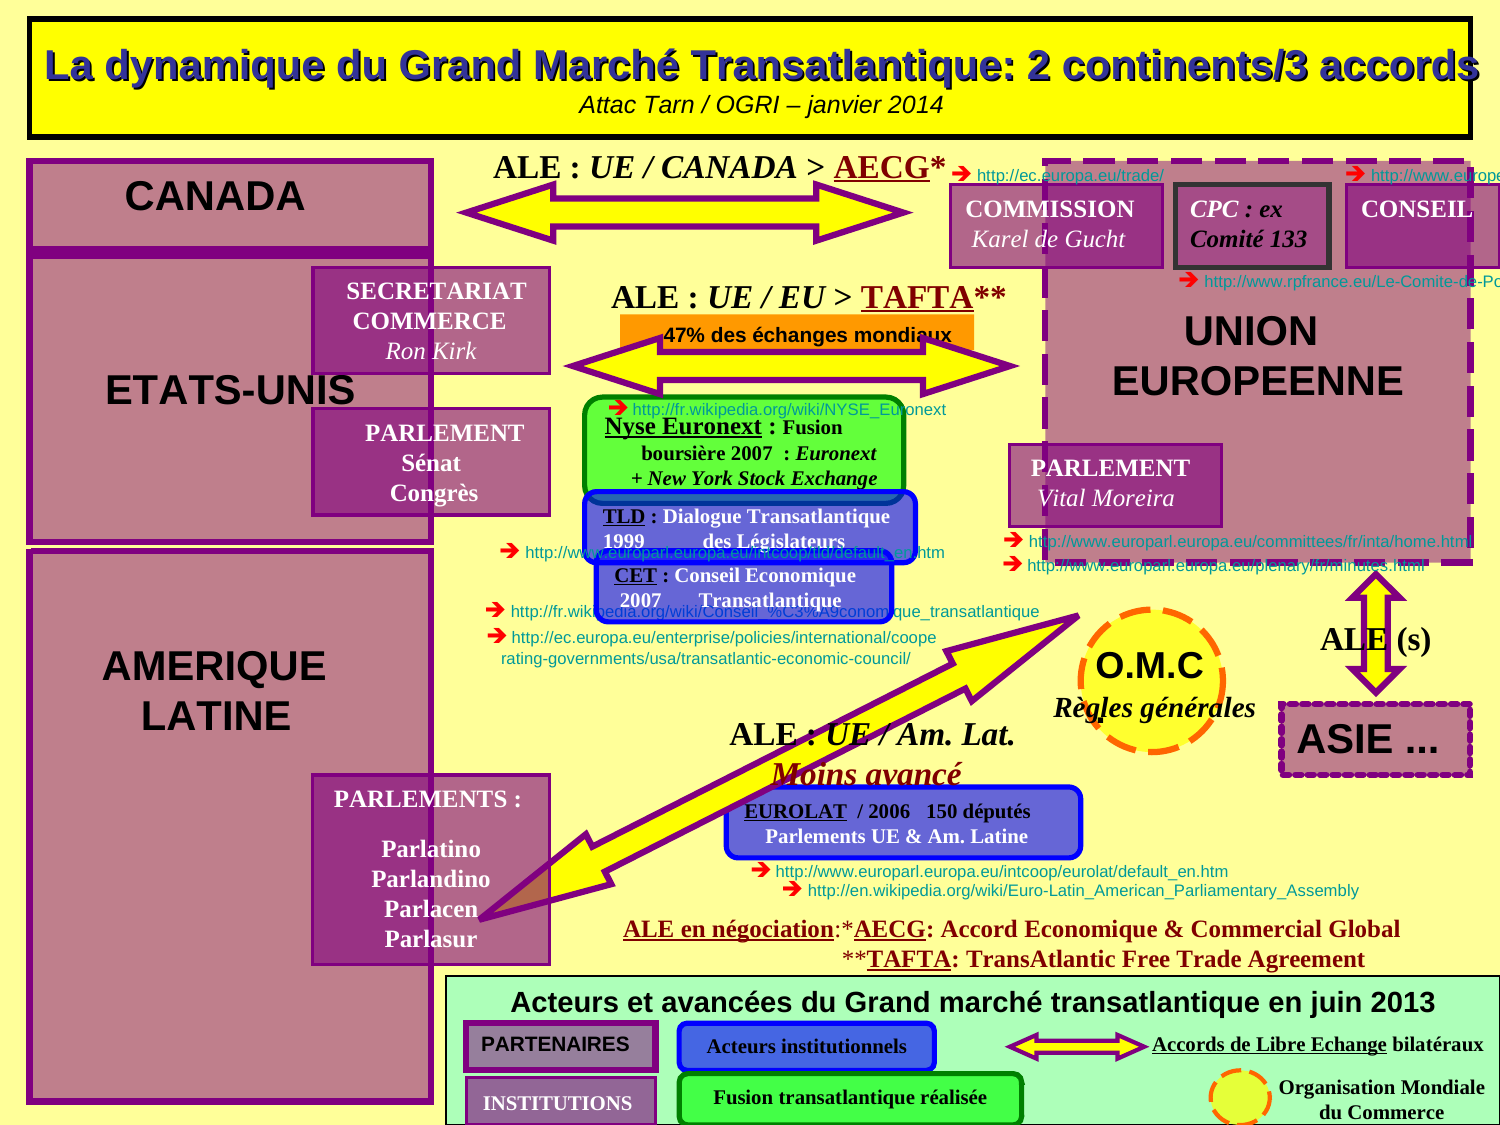

La dynamique du Grand Marché Transatlantique: 2 continents/3 accords
Attac Tarn / OGRI – janvier 2014
ALE : UE / CANADA > AECG*
 CANADA
  http://ec.europa.eu/trade/
 UNION
EUROPEENNE
 http://www.european-council.europa.eu/home-page.aspx?lang=fr
COMMISSION
 Karel de Gucht
CPC : ex
Comité 133
CONSEIL
ETATS-UNIS
 SECRETARIAT
 COMMERCE
Ron Kirk
ALE : UE / EU > TAFTA**
 http://www.rpfrance.eu/Le-Comite-de-Politique-Commerciale.html
 47% des échanges mondiaux
 http://fr.wikipedia.org/wiki/NYSE_Euronext
Nyse Euronext : Fusion
 boursière 2007 : Euronext
 + New York Stock Exchange
 PARLEMENT
Sénat
 Congrès
 PARLEMENT
 Vital Moreira
TLD : Dialogue Transatlantique
1999 des Législateurs
 http://www.europarl.europa.eu/committees/fr/inta/home.html
  http://www.europarl.europa.eu/intcoop/tld/default_en.htm
 AMERIQUE
 LATINE
CET : Conseil Economique
 2007 Transatlantique
 http://www.europarl.europa.eu/plenary/fr/minutes.html
 http://fr.wikipedia.org/wiki/Conseil_%C3%A9conomique_transatlantique
ALE (s)
  http://ec.europa.eu/enterprise/policies/international/coope
rating-governments/usa/transatlantic-economic-council/
O.M.C.
Règles générales
ALE : UE / Am. Lat.
 Moins avancé
ASIE ...
 PARLEMENTS :
Parlatino
Parlandino
Parlacen
Parlasur
EUROLAT / 2006 150 députés
 Parlements UE & Am. Latine
 http://www.europarl.europa.eu/intcoop/eurolat/default_en.htm
  http://en.wikipedia.org/wiki/Euro-Latin_American_Parliamentary_Assembly
 ALE en négociation:*AECG: Accord Economique & Commercial Global
 **TAFTA: TransAtlantic Free Trade Agreement
 Acteurs et avancées du Grand marché transatlantique en juin 2013
PARTENAIRES
Acteurs institutionnels
Accords de Libre Echange bilatéraux
Organisation Mondiale
du Commerce
Fusion transatlantique réalisée
INSTITUTIONS